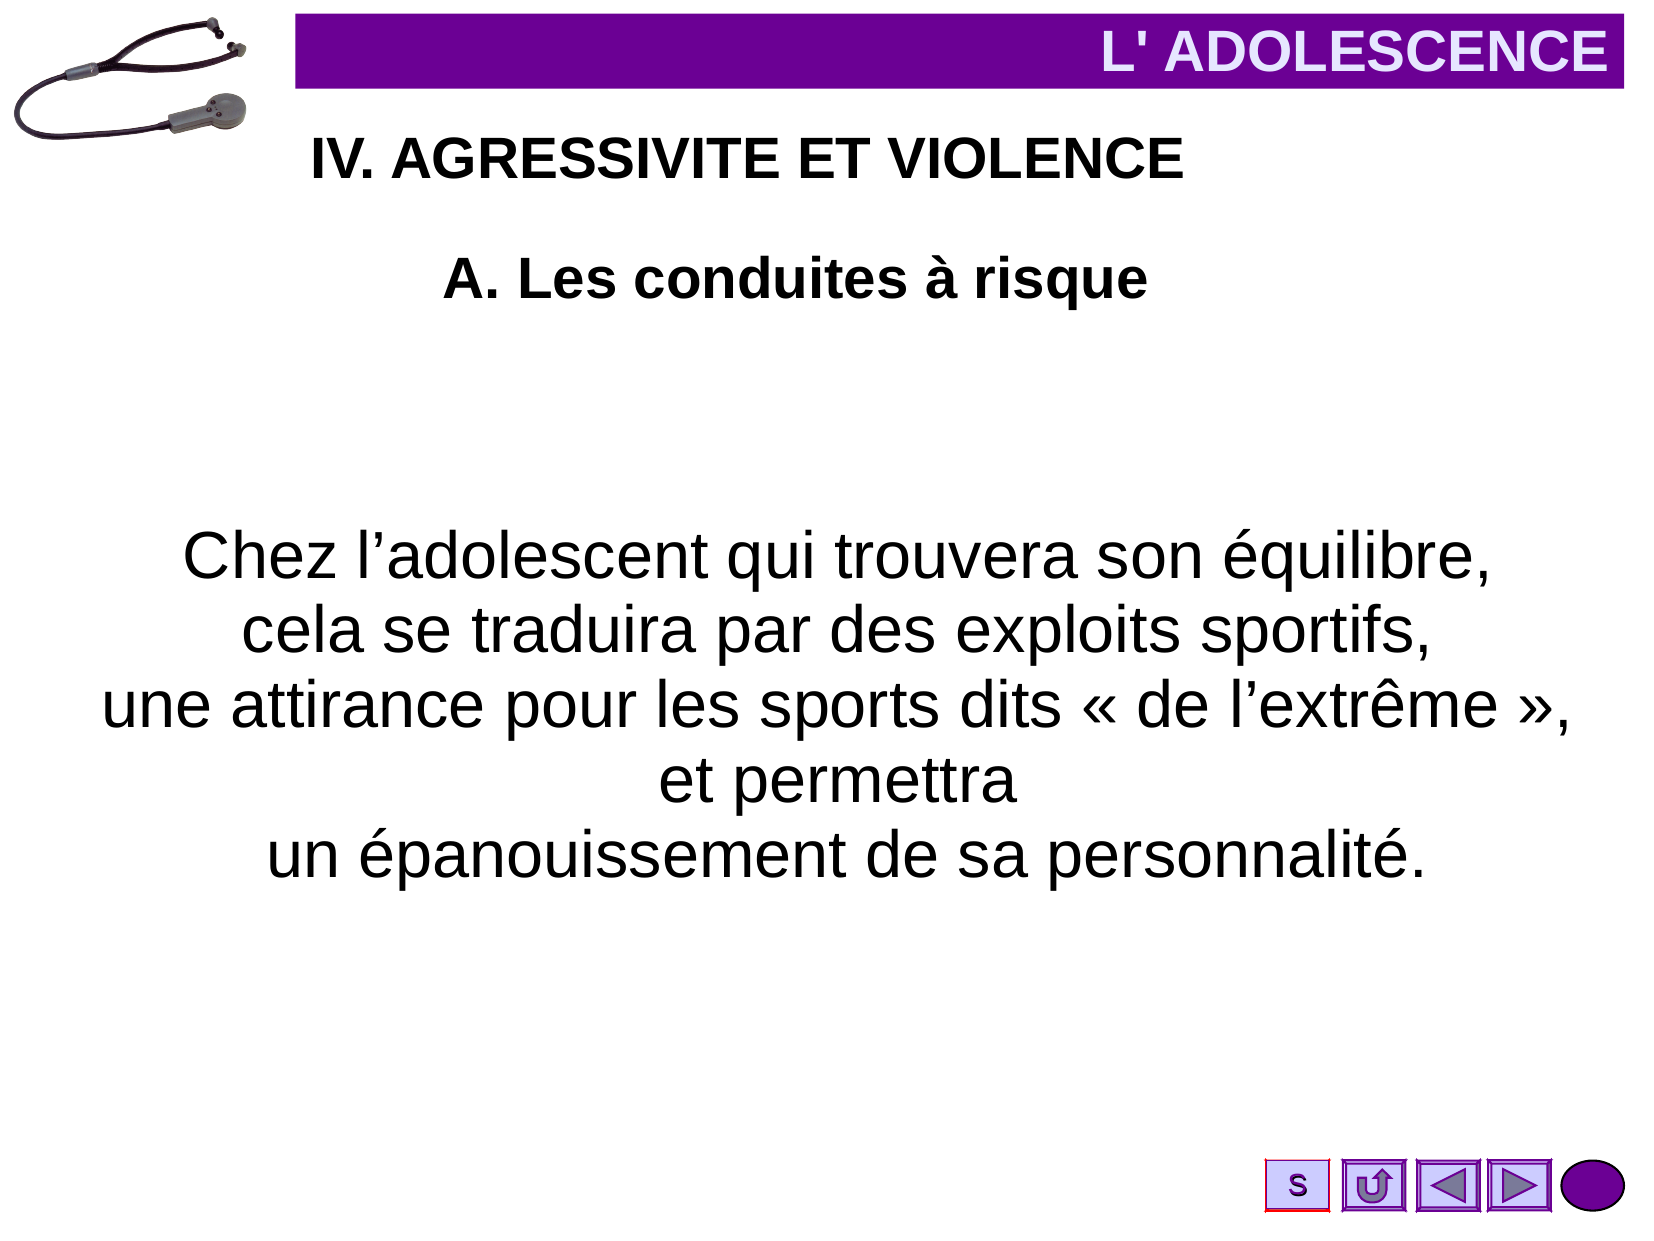

L' ADOLESCENCE
IV. AGRESSIVITE ET VIOLENCE
A. Les conduites à risque
Chez l’adolescent qui trouvera son équilibre,
cela se traduira par des exploits sportifs,
une attirance pour les sports dits « de l’extrême »,
et permettra
un épanouissement de sa personnalité.